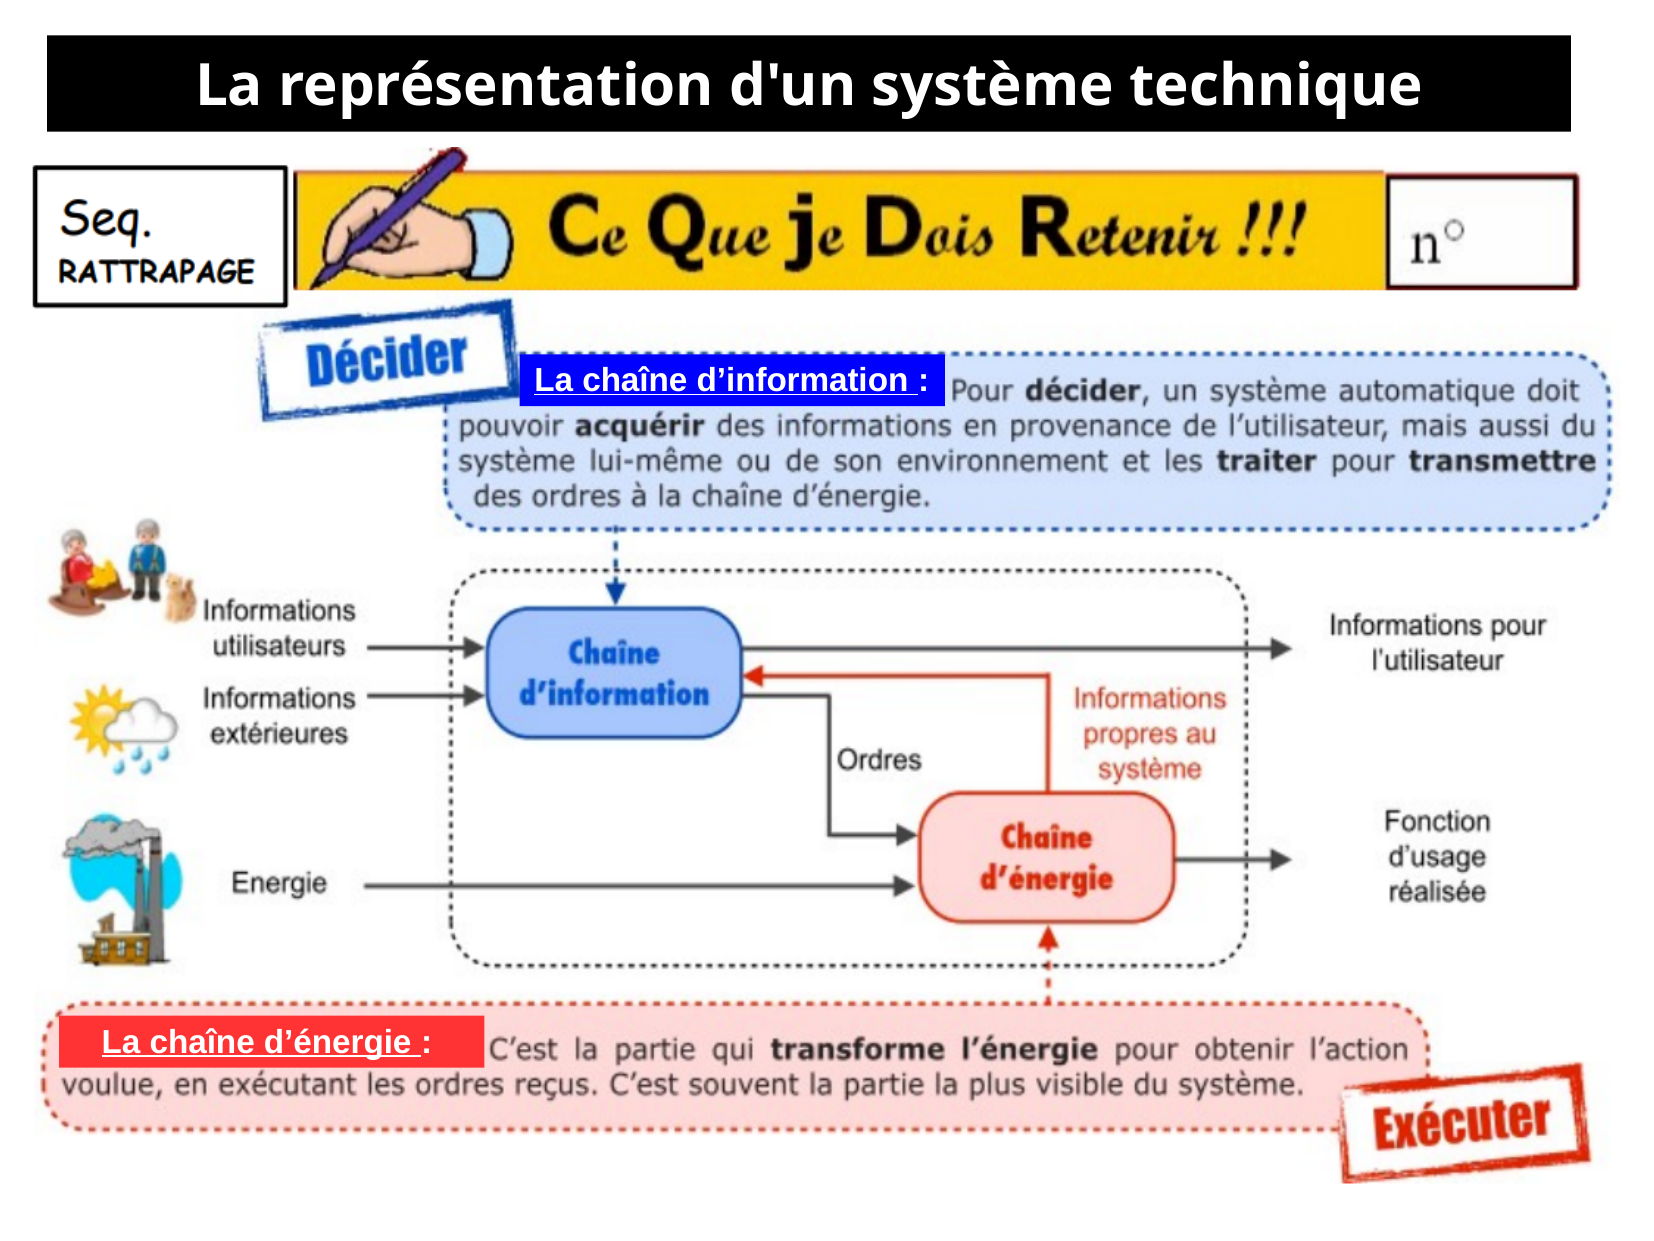

La représentation d'un système technique
La chaîne d’information :
 La chaîne d’énergie :